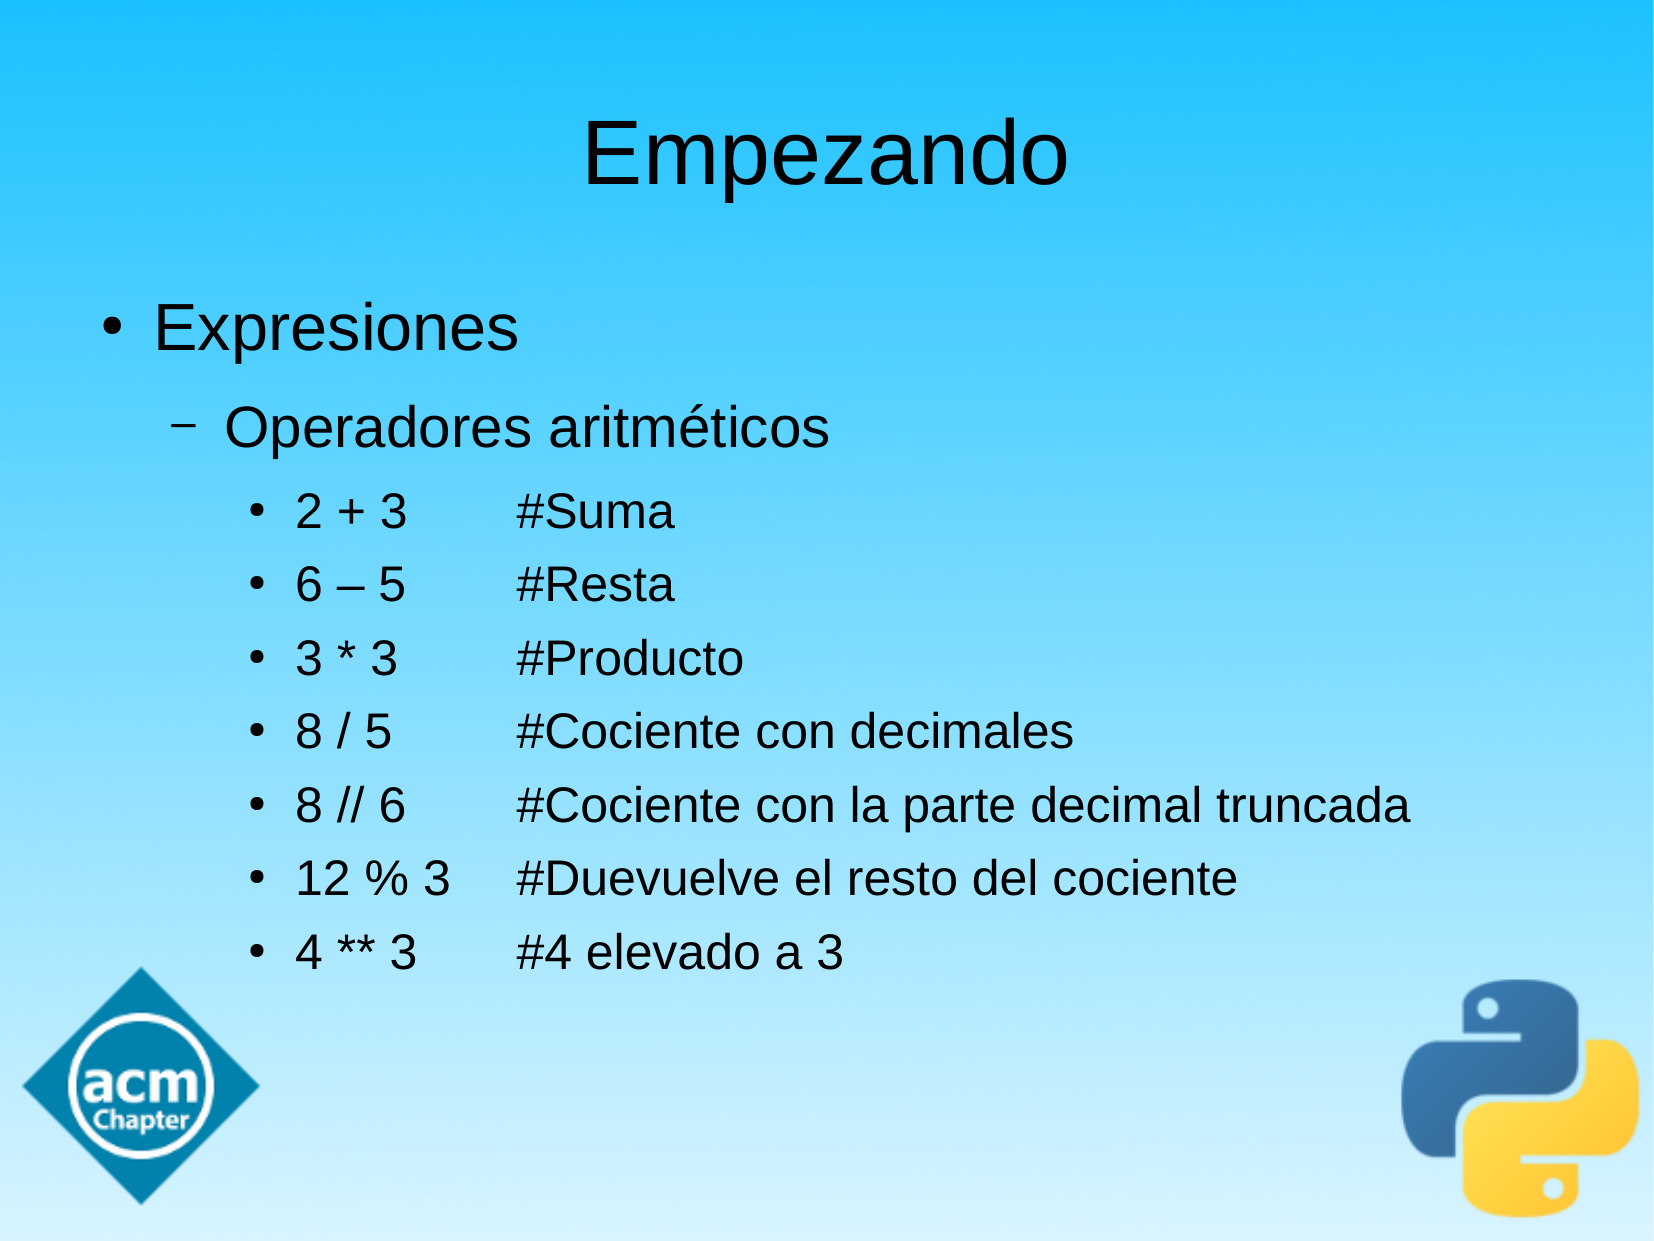

# Empezando
Expresiones
Operadores aritméticos
2 + 3		#Suma
6 – 5		#Resta
3 * 3		#Producto
8 / 5 		#Cociente con decimales
8 // 6		#Cociente con la parte decimal truncada
12 % 3	#Duevuelve el resto del cociente
4 ** 3		#4 elevado a 3